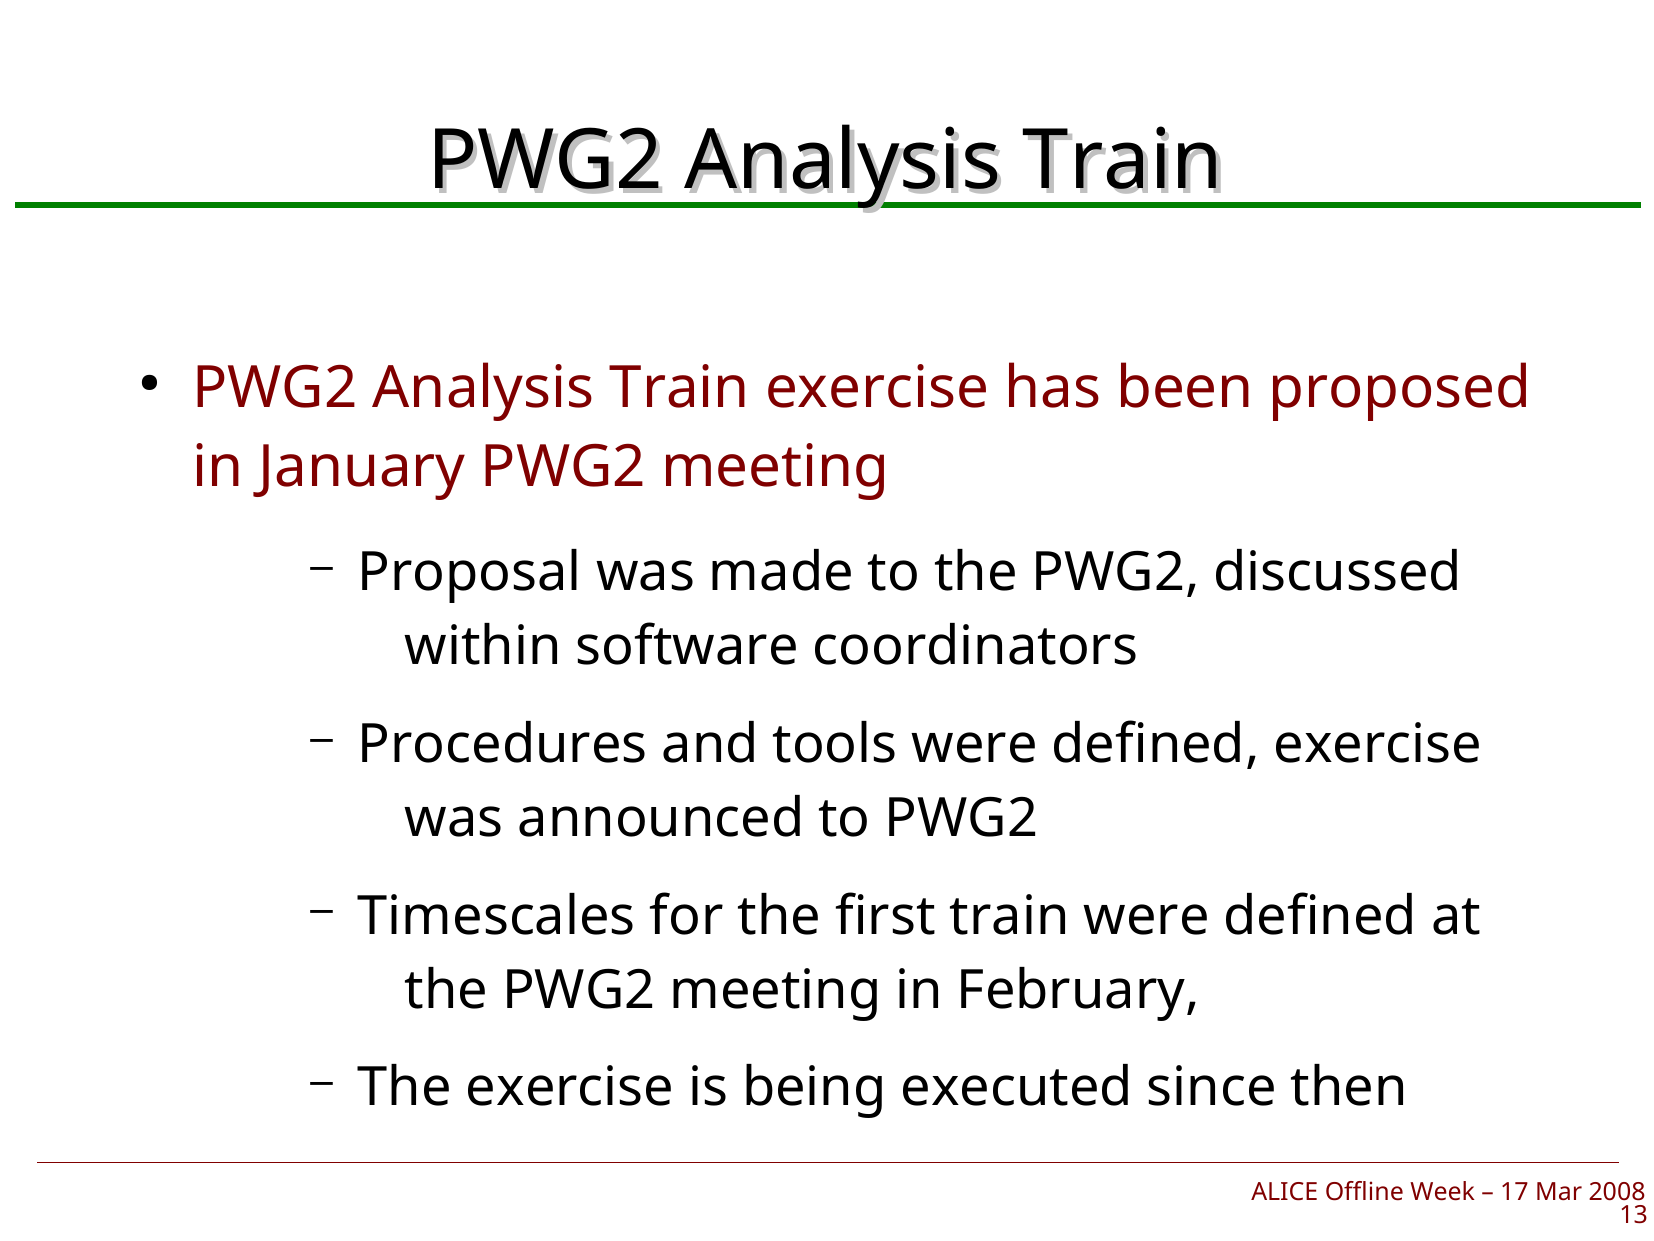

# PWG2 Analysis Train
PWG2 Analysis Train exercise has been proposed in January PWG2 meeting
Proposal was made to the PWG2, discussed within software coordinators
Procedures and tools were defined, exercise was announced to PWG2
Timescales for the first train were defined at the PWG2 meeting in February,
The exercise is being executed since then